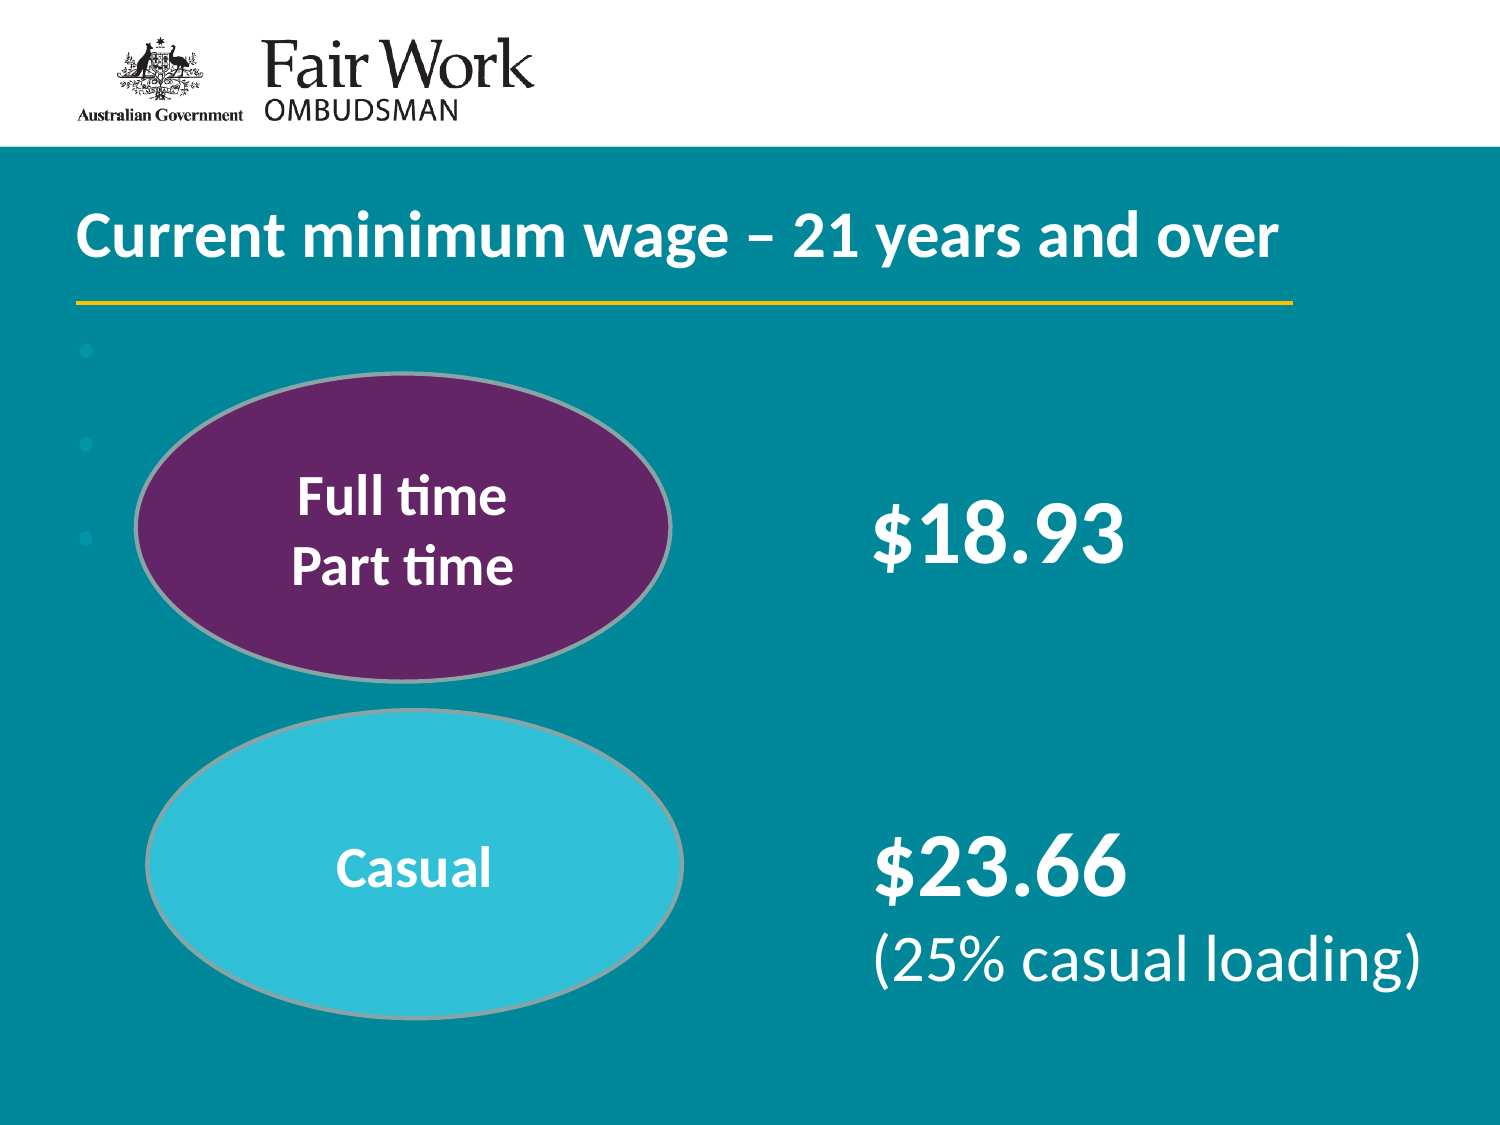

Current minimum wage – 21 years and over
#
Full time
Part time
$18.93
Casual
$23.66
(25% casual loading)